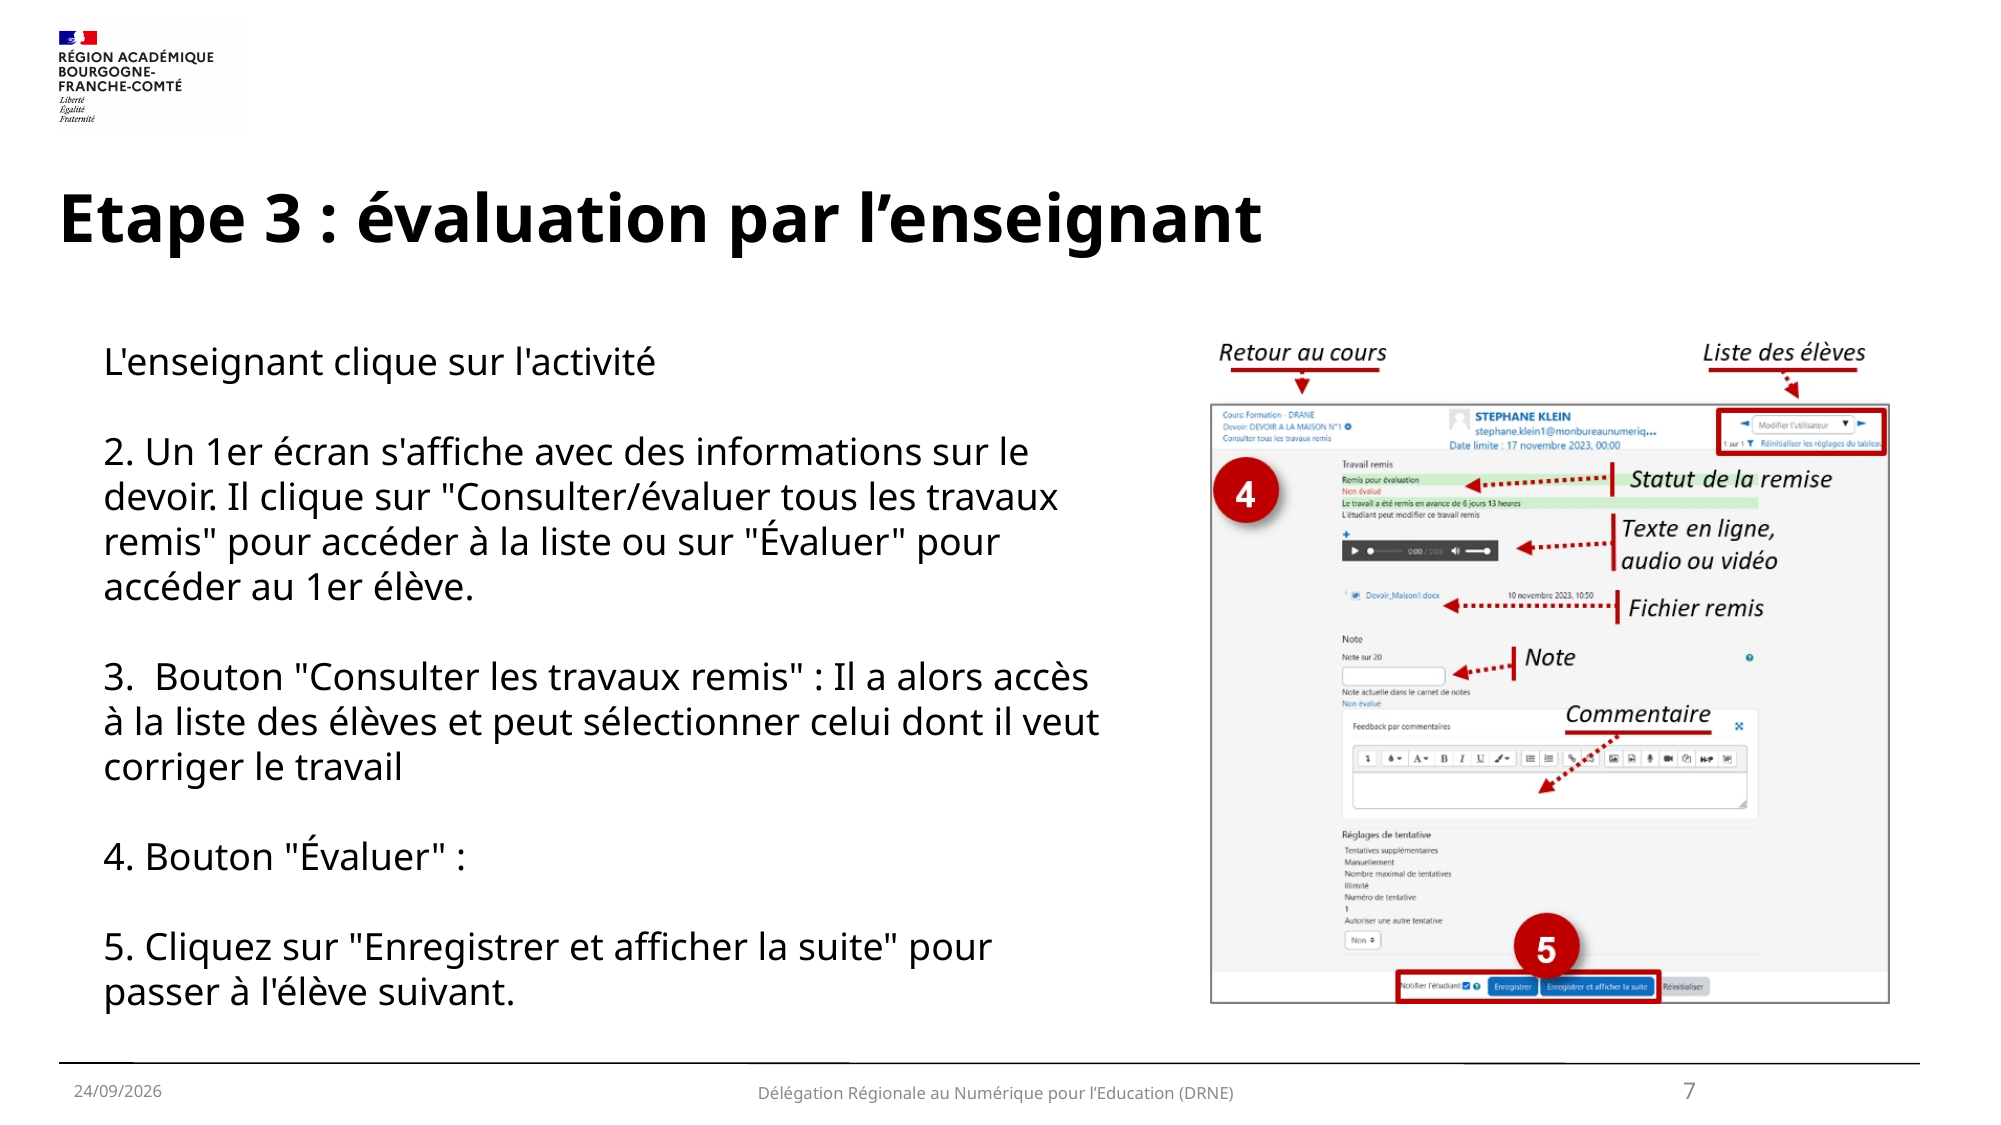

# Etape 3 : évaluation par l’enseignant
L'enseignant clique sur l'activité
2. Un 1er écran s'affiche avec des informations sur le devoir. Il clique sur "Consulter/évaluer tous les travaux remis" pour accéder à la liste ou sur "Évaluer" pour accéder au 1er élève.
3. Bouton "Consulter les travaux remis" : Il a alors accès à la liste des élèves et peut sélectionner celui dont il veut corriger le travail
4. Bouton "Évaluer" :
5. Cliquez sur "Enregistrer et afficher la suite" pour passer à l'élève suivant.
Délégation Régionale au Numérique pour l’Education (DRNE)